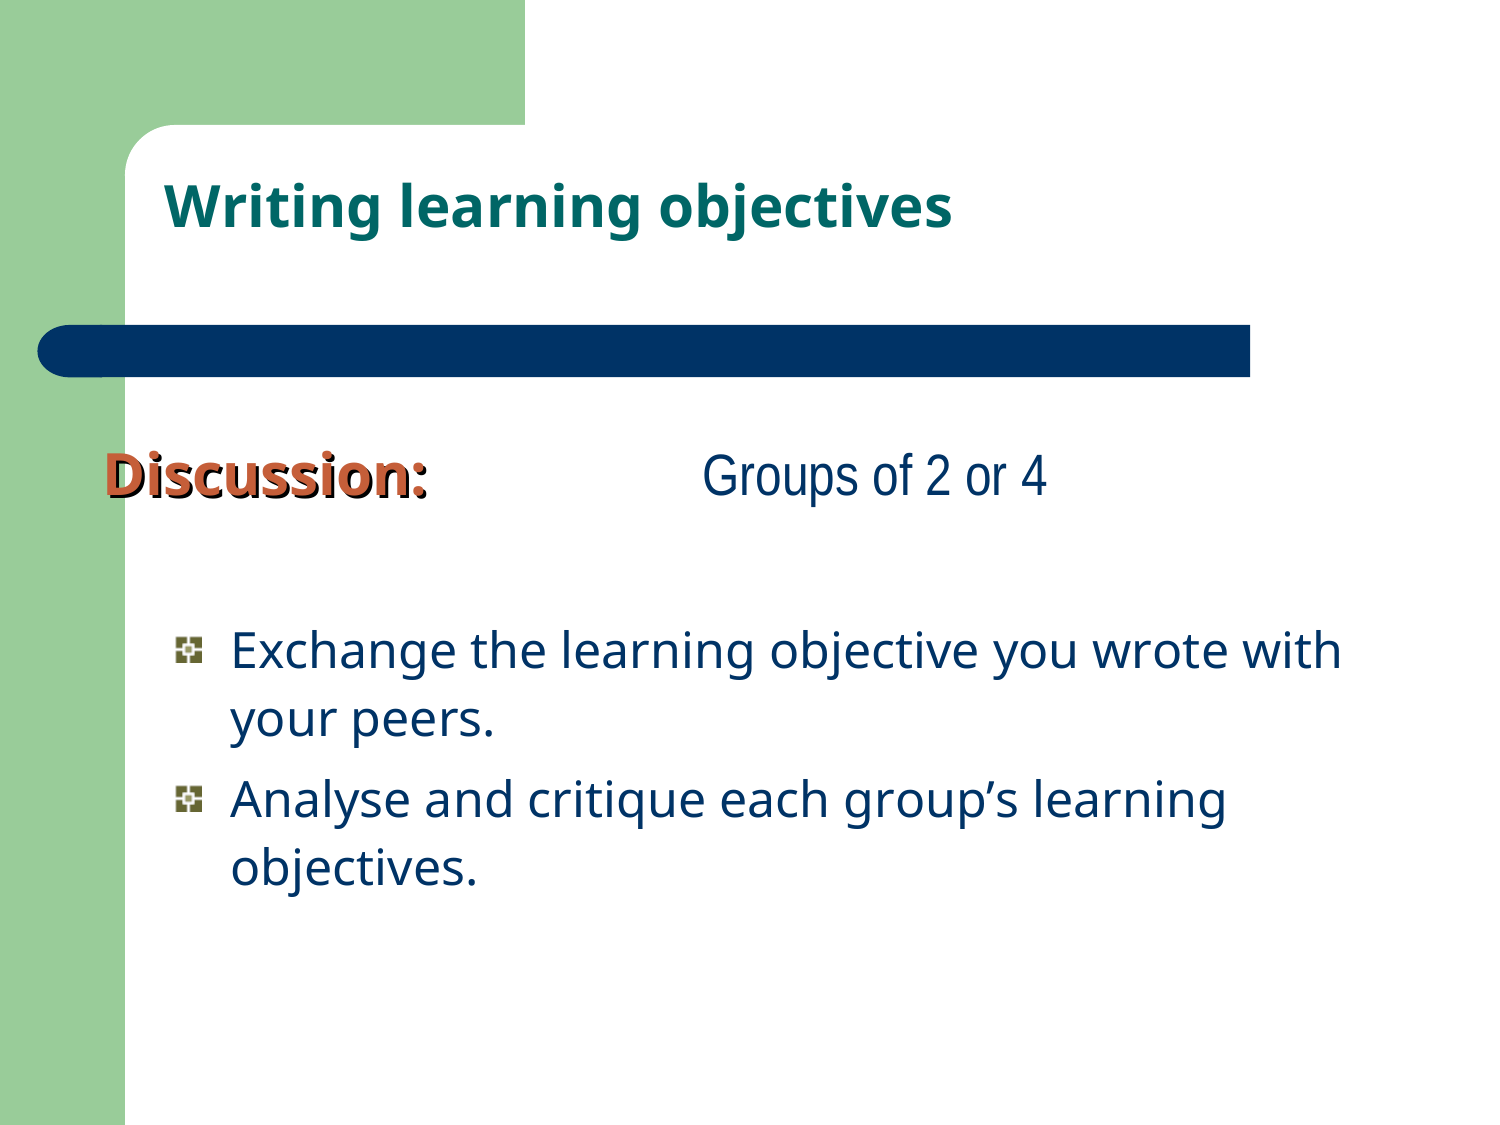

# Writing learning objectives
Discussion:		Groups of 2 or 4
Exchange the learning objective you wrote with your peers.
Analyse and critique each group’s learning objectives.